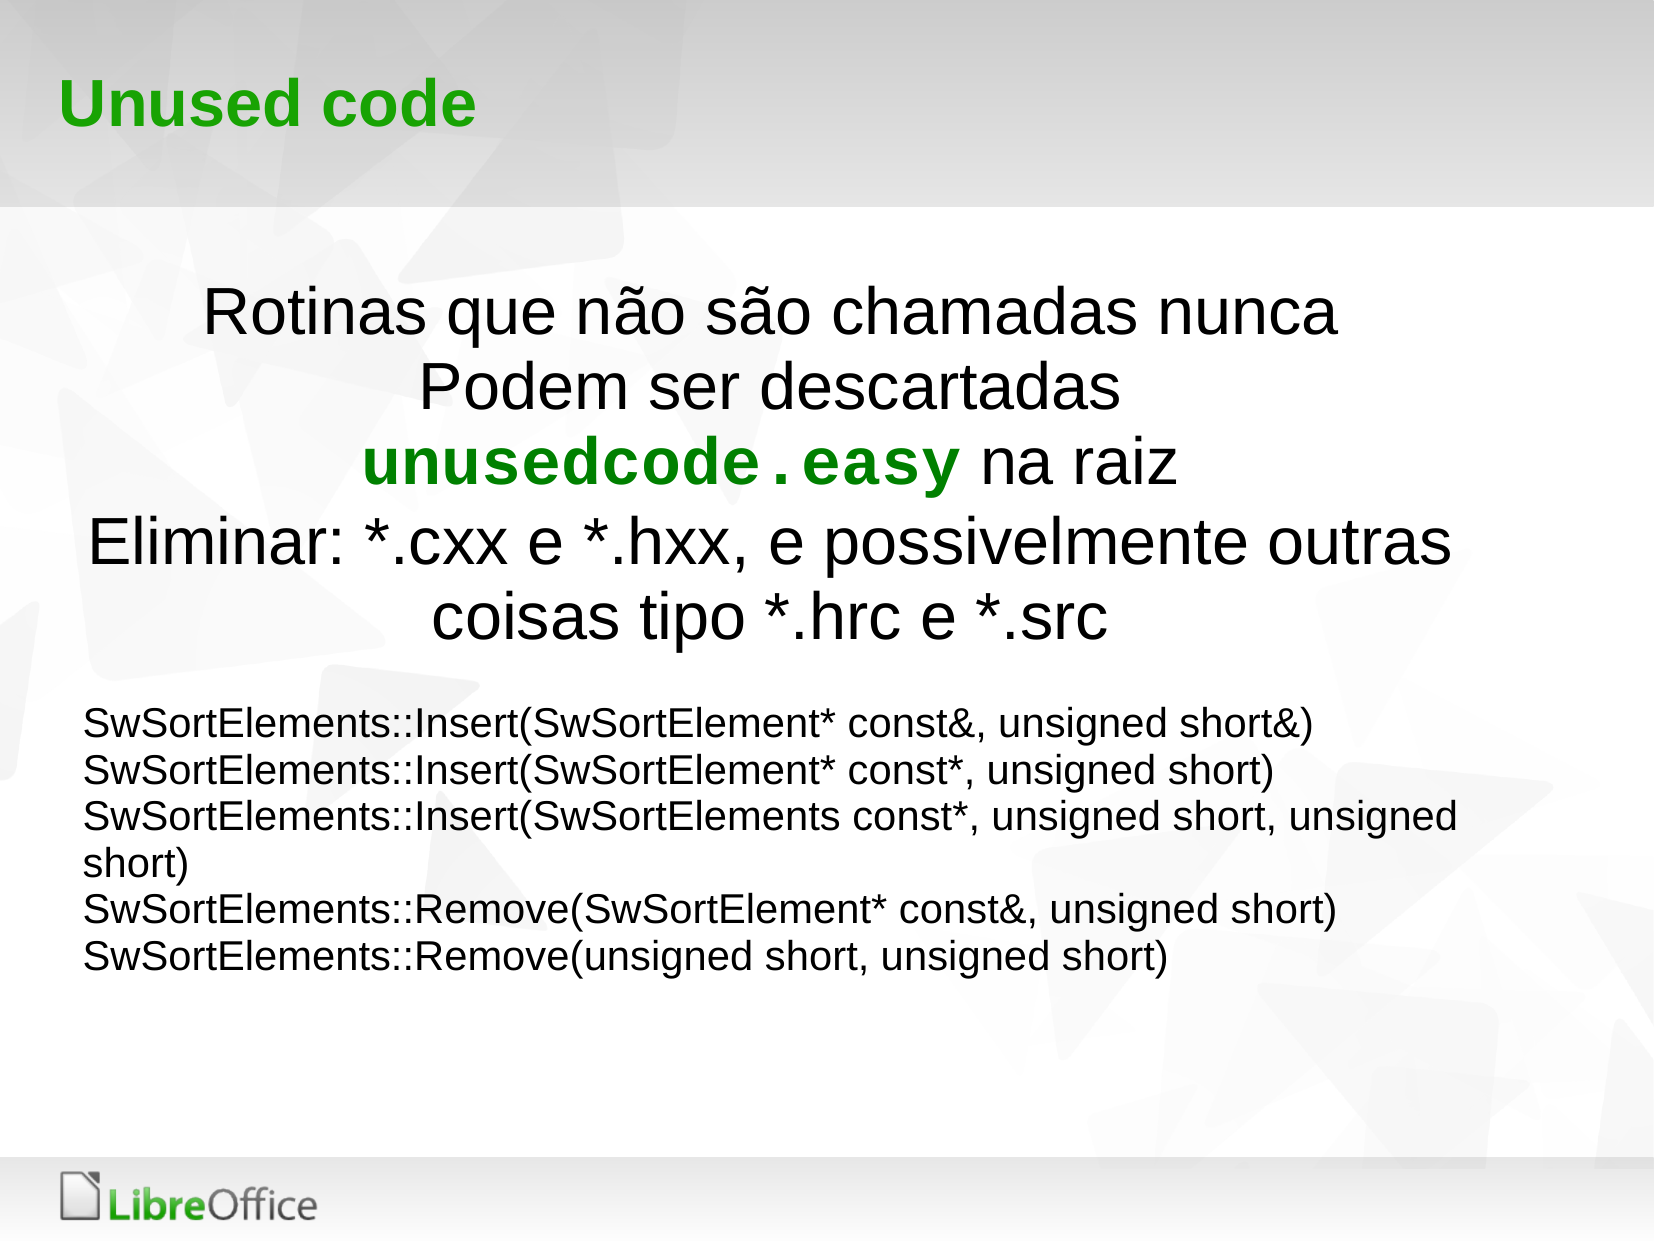

# Unused code
Rotinas que não são chamadas nunca
Podem ser descartadas
unusedcode.easy na raiz
Eliminar: *.cxx e *.hxx, e possivelmente outras coisas tipo *.hrc e *.src
SwSortElements::Insert(SwSortElement* const&, unsigned short&)
SwSortElements::Insert(SwSortElement* const*, unsigned short)
SwSortElements::Insert(SwSortElements const*, unsigned short, unsigned short)
SwSortElements::Remove(SwSortElement* const&, unsigned short)
SwSortElements::Remove(unsigned short, unsigned short)